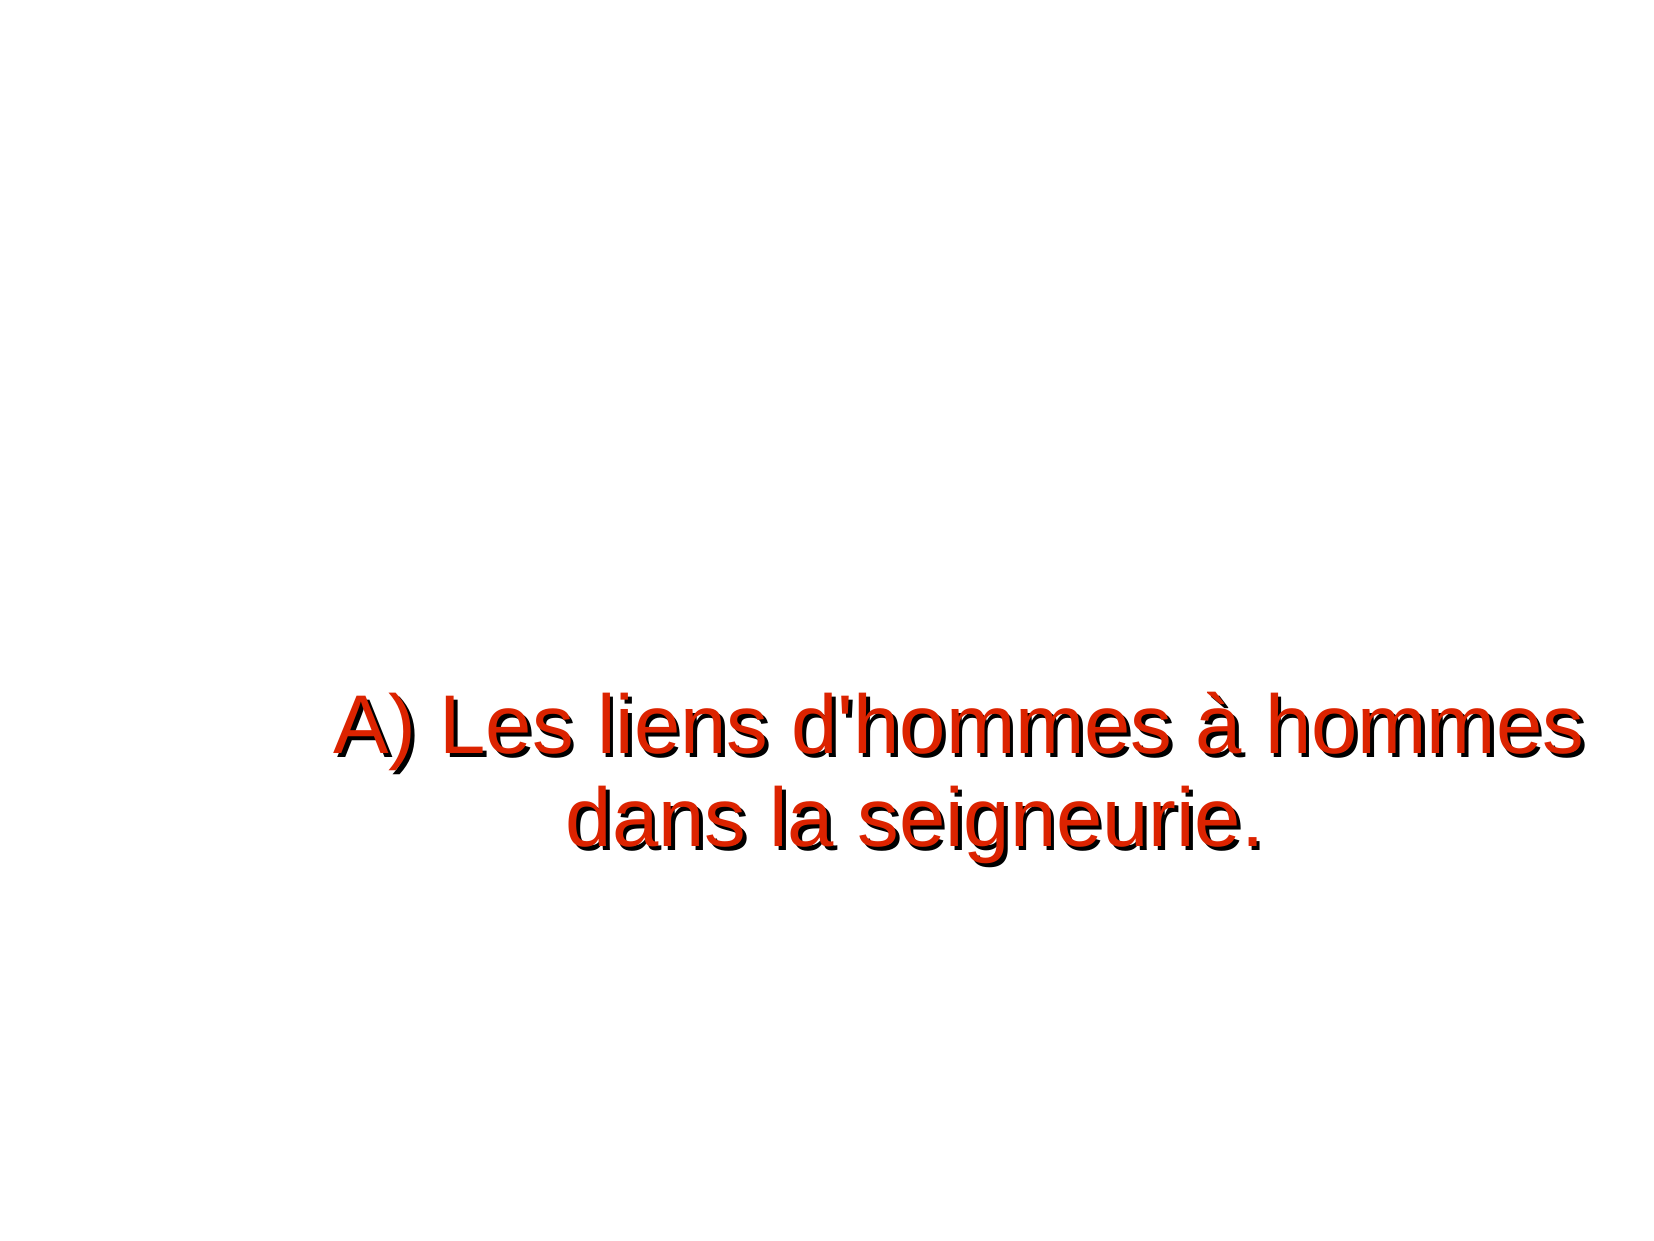

A) Les liens d'hommes à hommes
 dans la seigneurie.